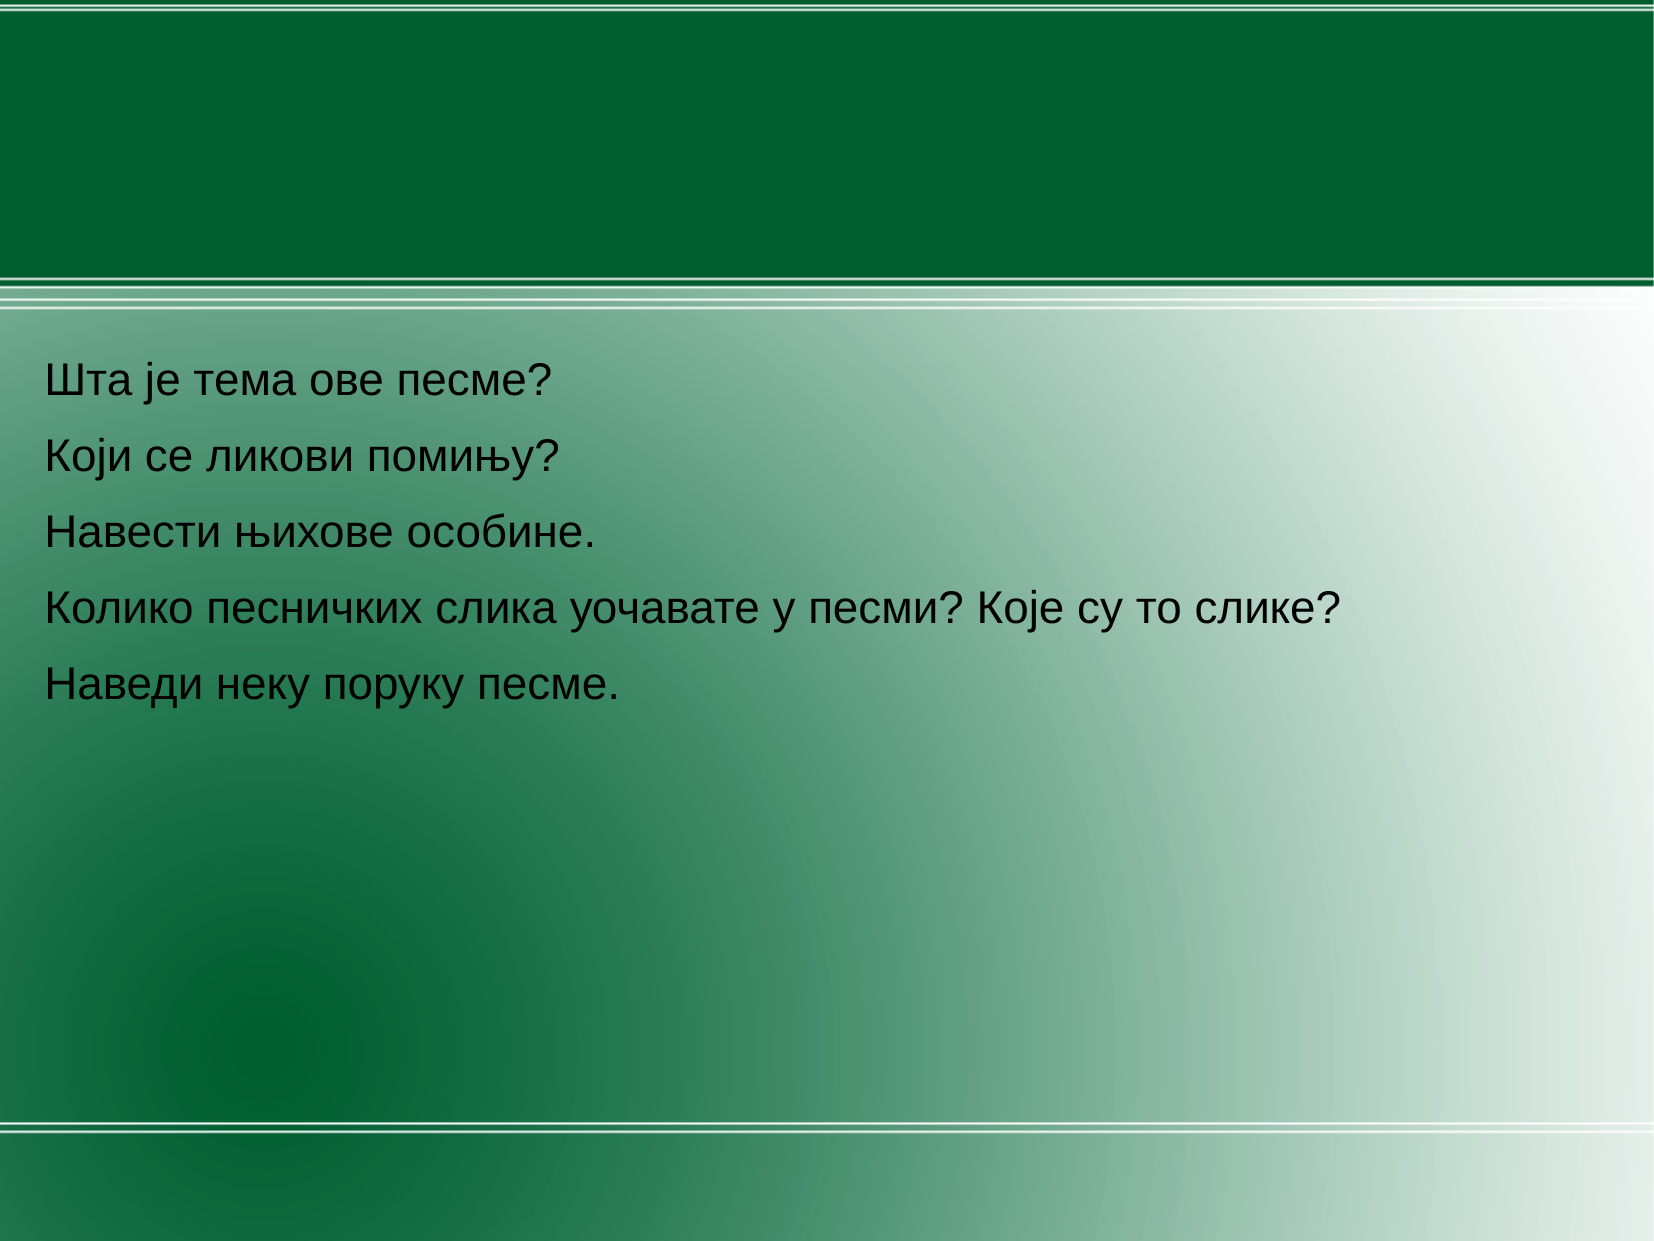

Шта је тема ове песме?
Који се ликови помињу?
Навести њихове особине.
Колико песничких слика уочавате у песми? Које су то слике?
Наведи неку поруку песме.